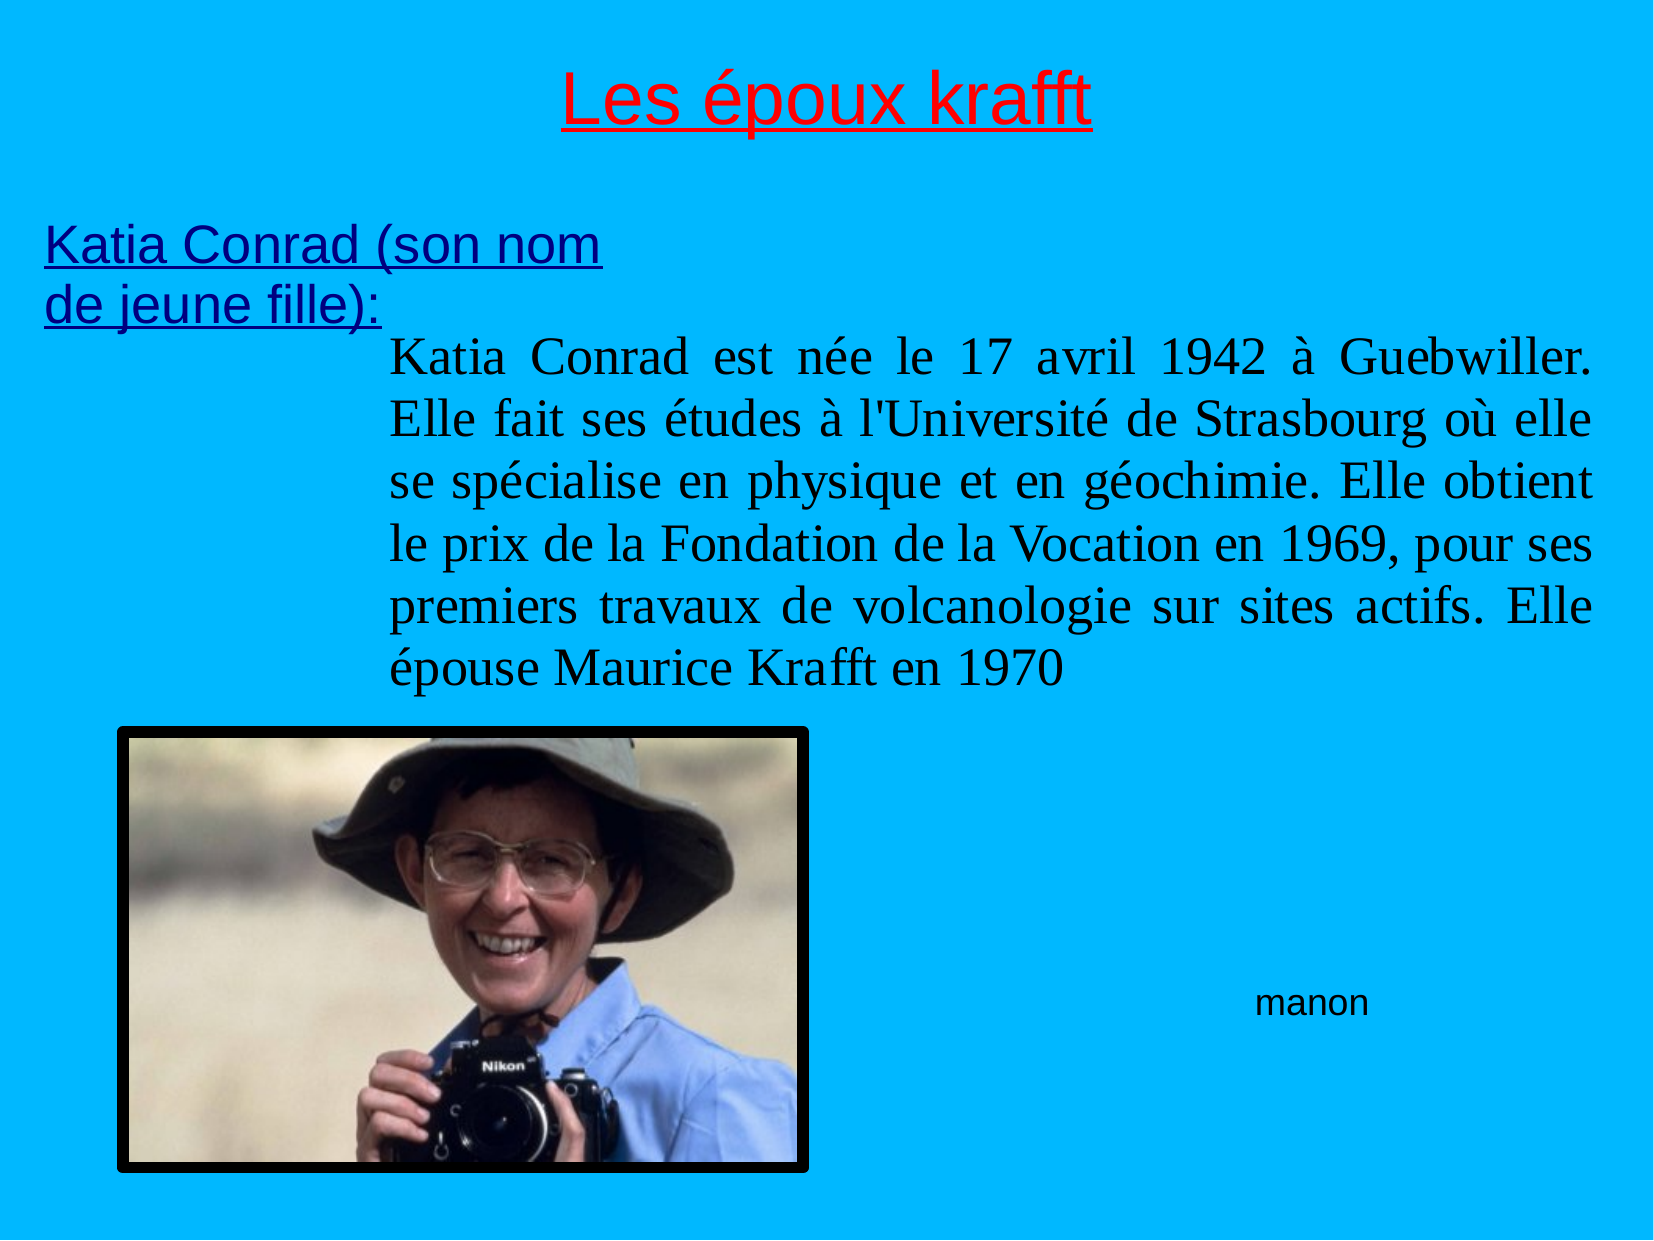

Les époux krafft
Katia Conrad (son nom de jeune fille):
manon